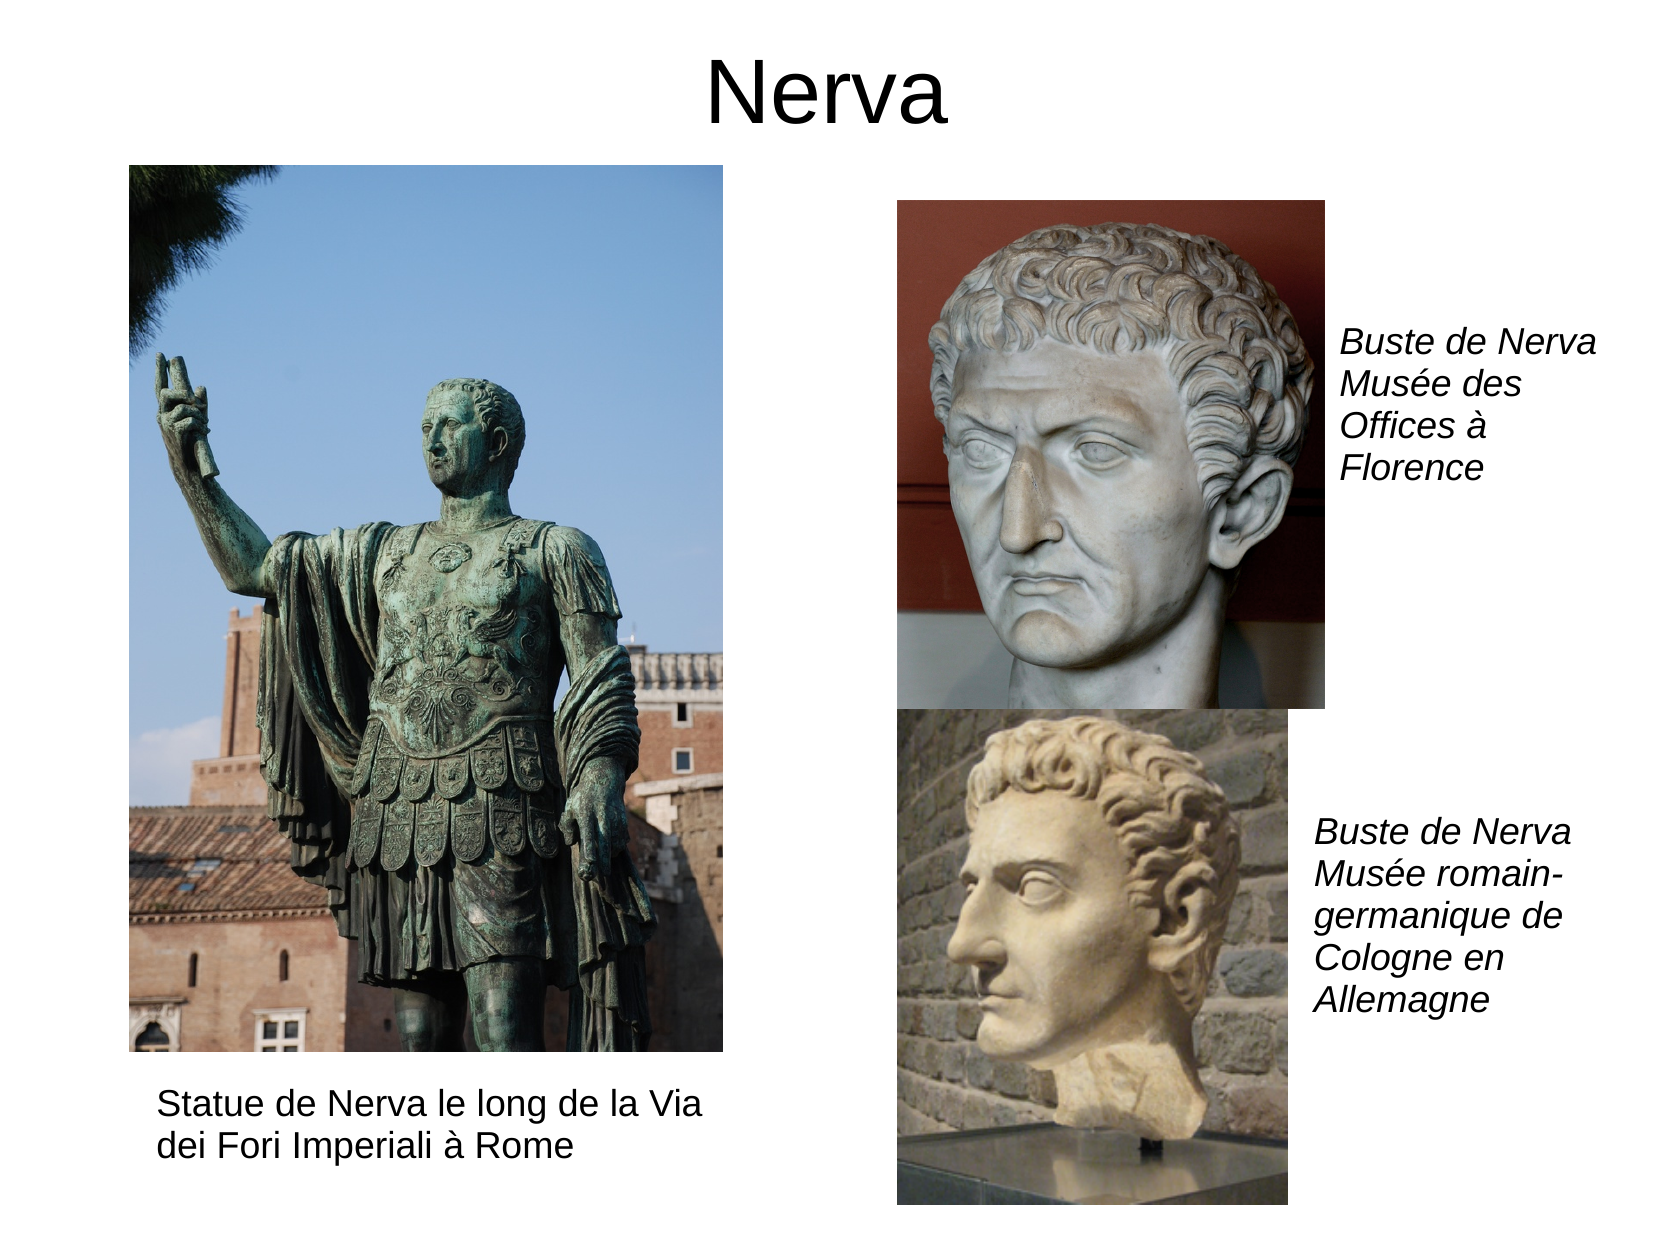

# Nerva
Buste de Nerva
Musée des Offices à Florence
Buste de Nerva
Musée romain-germanique de Cologne en Allemagne
Statue de Nerva le long de la Via dei Fori Imperiali à Rome